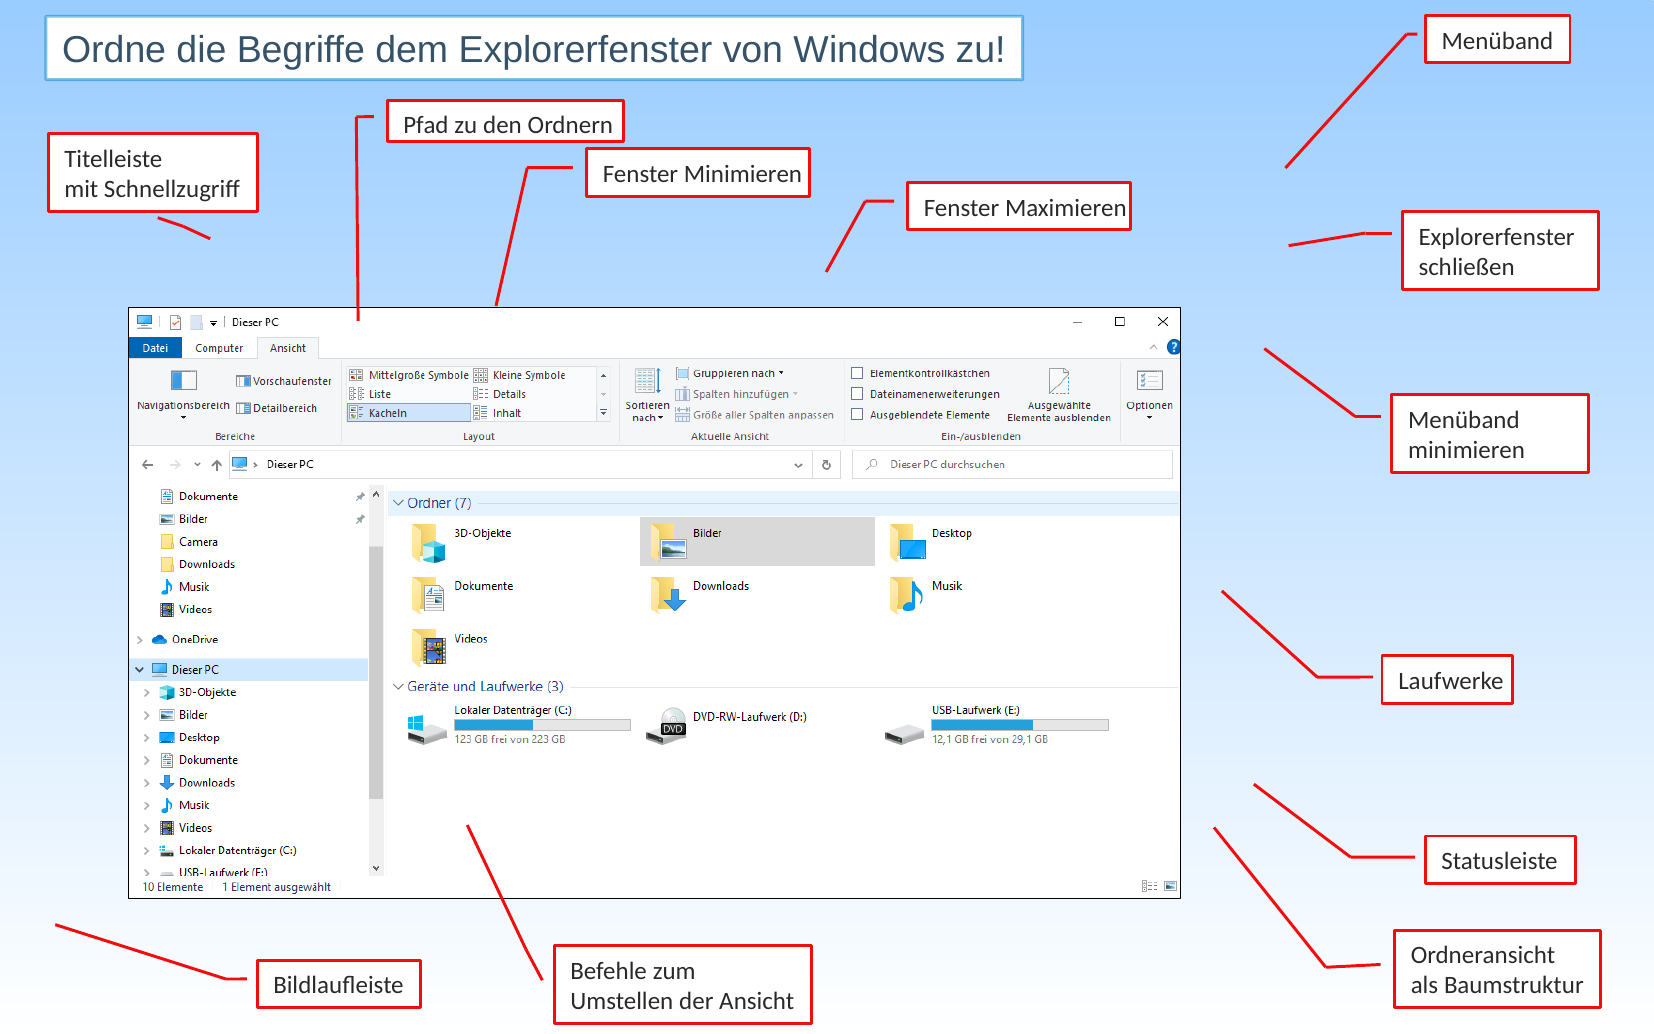

Menüband
Ordne die Begriffe dem Explorerfenster von Windows zu!
Pfad zu den Ordnern
Titelleiste
mit Schnellzugriff
Fenster Minimieren
Fenster Maximieren
Explorerfenster
schließen
Menüband
minimieren
Laufwerke
Statusleiste
Ordneransicht
als Baumstruktur
Befehle zum
Umstellen der Ansicht
Bildlaufleiste